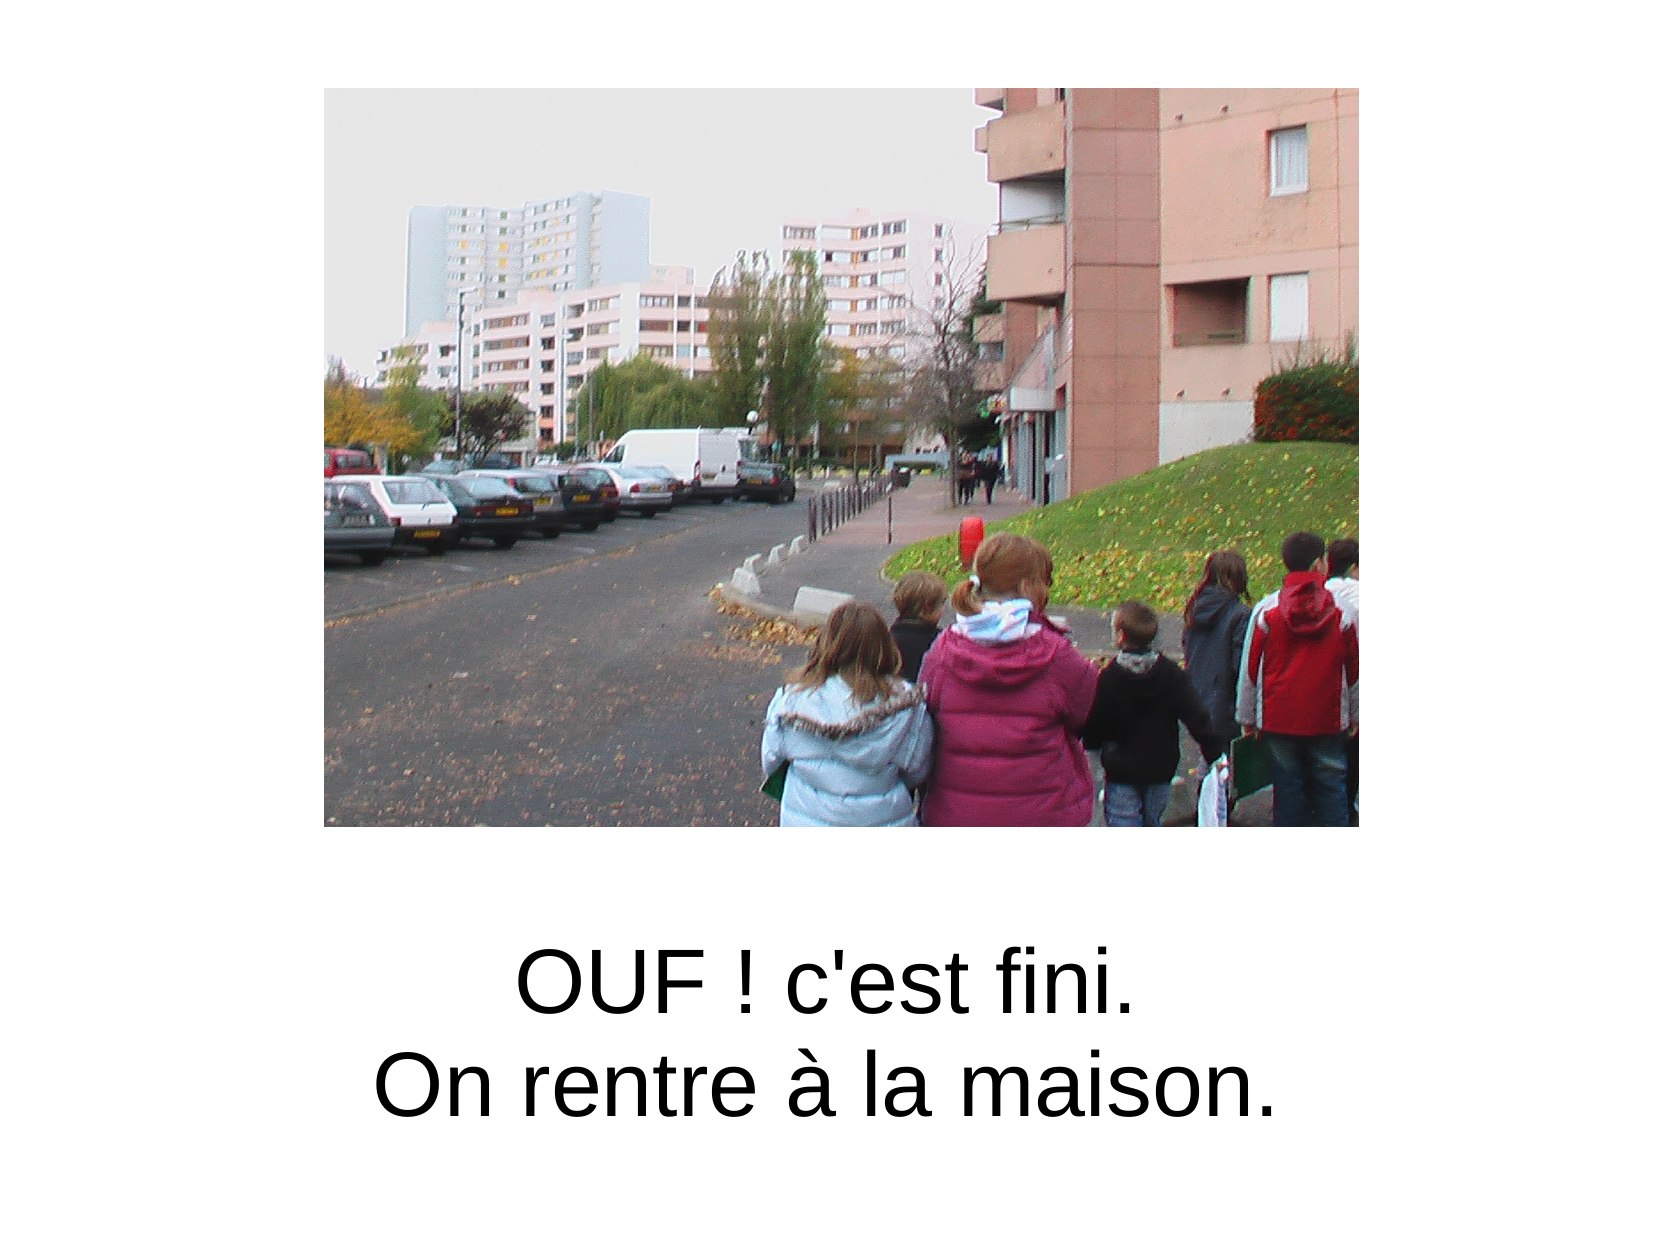

# OUF ! c'est fini. On rentre à la maison.